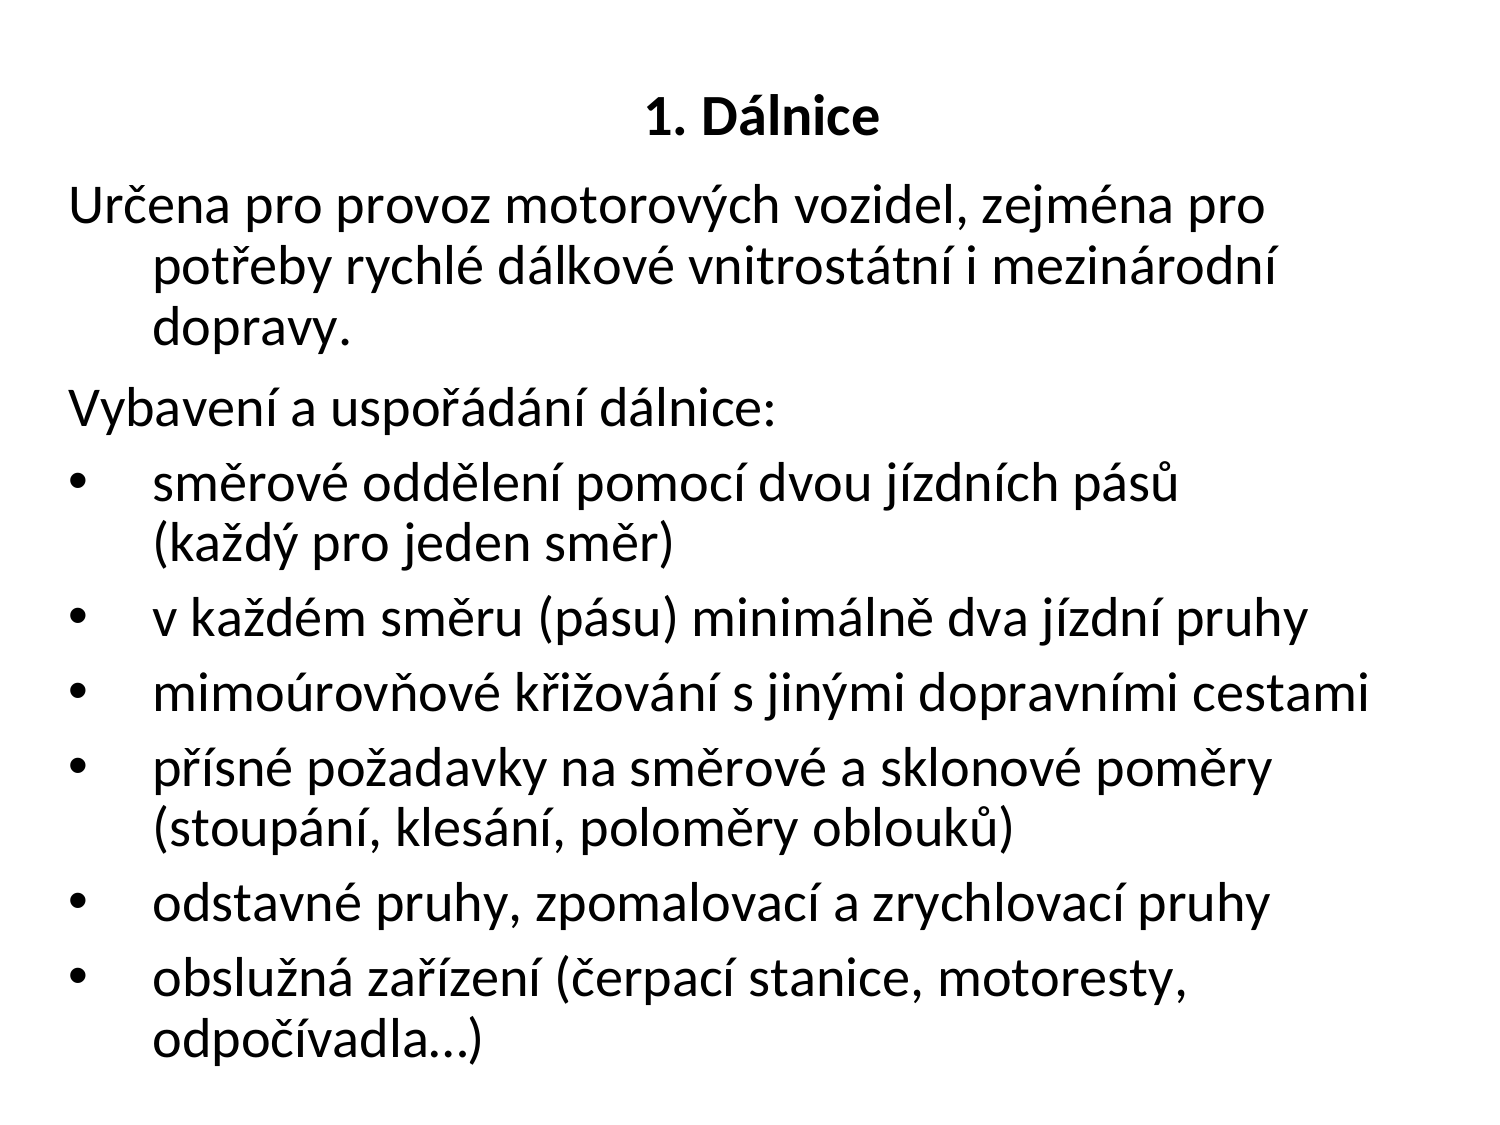

# 1. Dálnice
Určena pro provoz motorových vozidel, zejména pro potřeby rychlé dálkové vnitrostátní i mezinárodní dopravy.
Vybavení a uspořádání dálnice:
směrové oddělení pomocí dvou jízdních pásů
(každý pro jeden směr)
v každém směru (pásu) minimálně dva jízdní pruhy
mimoúrovňové křižování s jinými dopravními cestami
přísné požadavky na směrové a sklonové poměry (stoupání, klesání, poloměry oblouků)
odstavné pruhy, zpomalovací a zrychlovací pruhy
obslužná zařízení (čerpací stanice, motoresty, odpočívadla…)